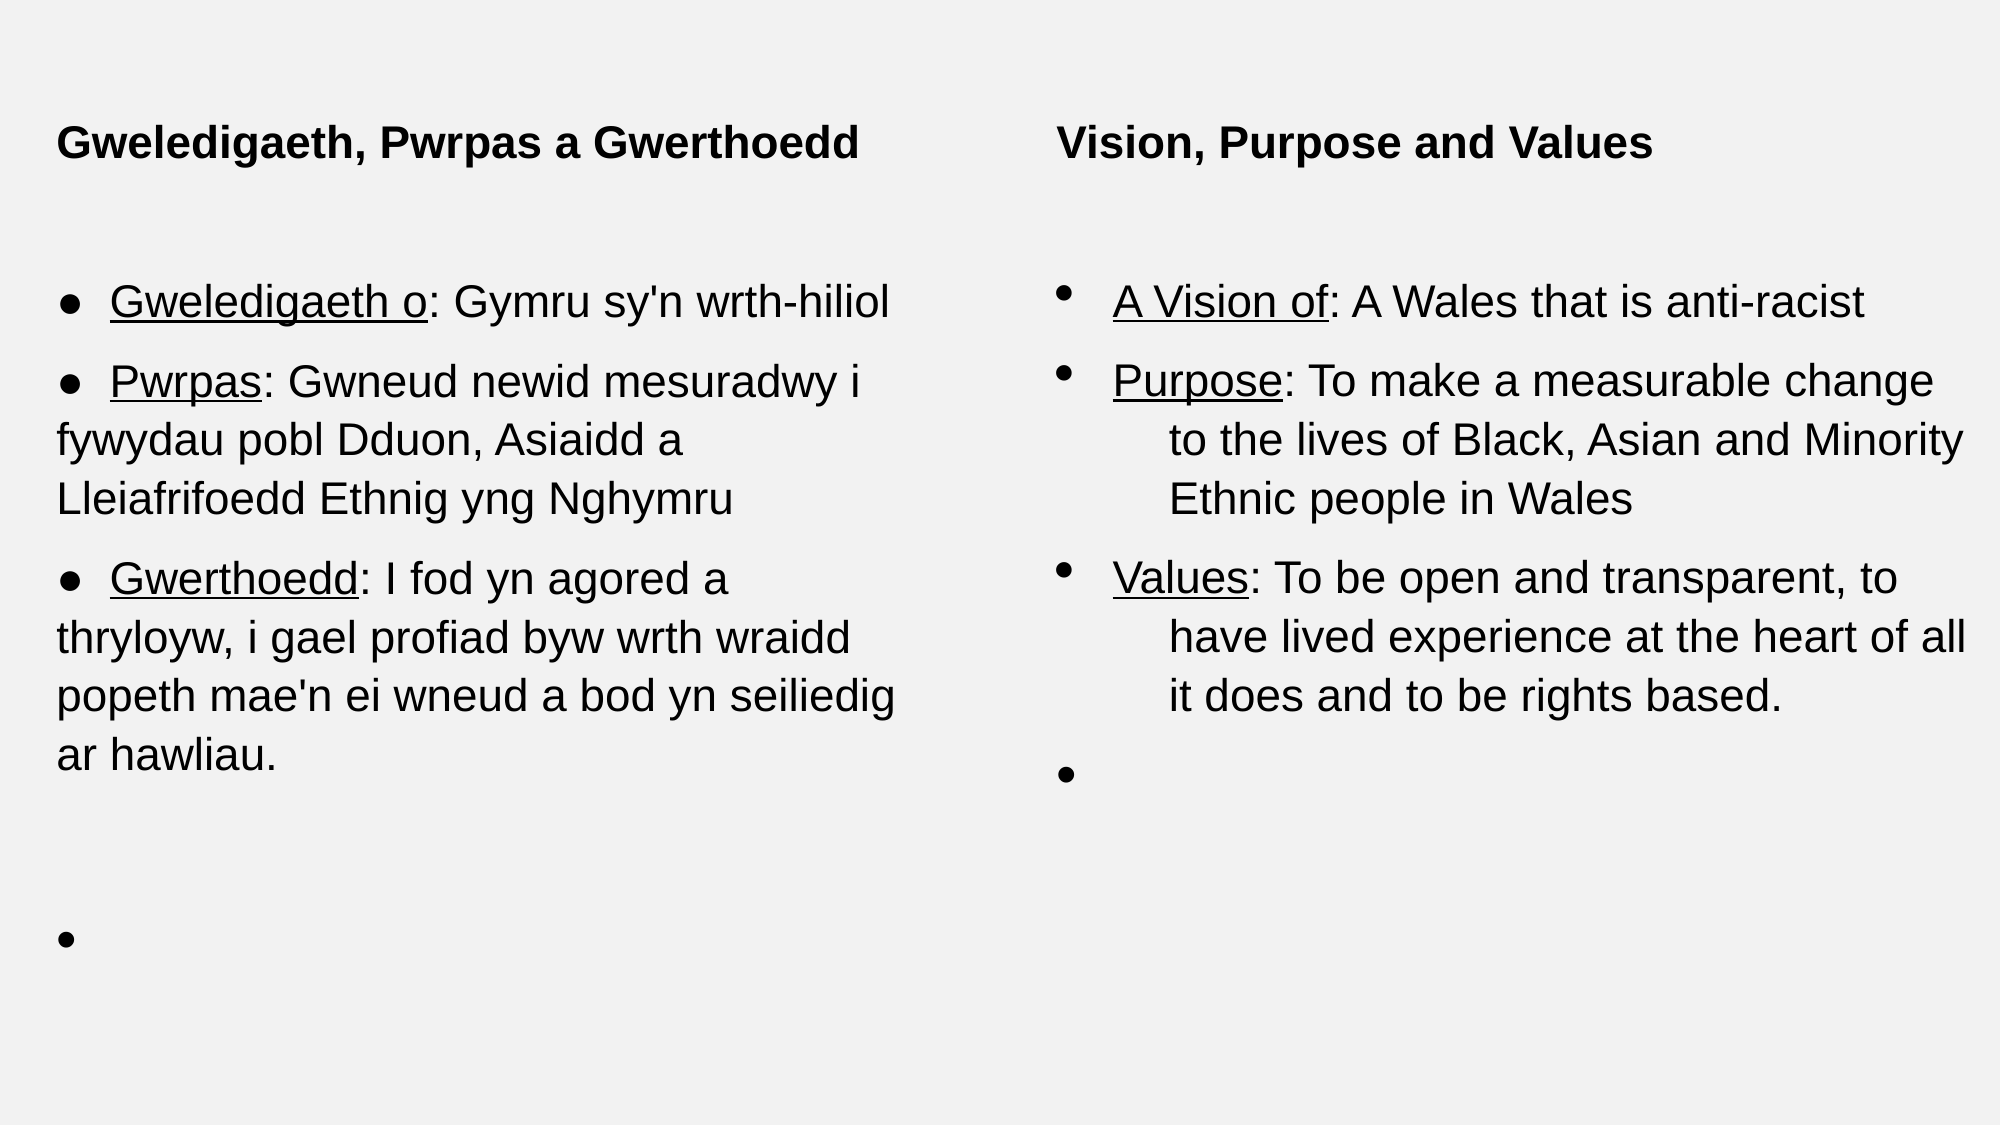

Vision, Purpose and Values
A Vision of: A Wales that is anti-racist
Purpose: To make a measurable change to the lives of Black, Asian and Minority Ethnic people in Wales
Values: To be open and transparent, to have lived experience at the heart of all it does and to be rights based.
# Gweledigaeth, Pwrpas a Gwerthoedd
● Gweledigaeth o: Gymru sy'n wrth-hiliol
● Pwrpas: Gwneud newid mesuradwy i fywydau pobl Dduon, Asiaidd a Lleiafrifoedd Ethnig yng Nghymru
● Gwerthoedd: I fod yn agored a thryloyw, i gael profiad byw wrth wraidd popeth mae'n ei wneud a bod yn seiliedig ar hawliau.